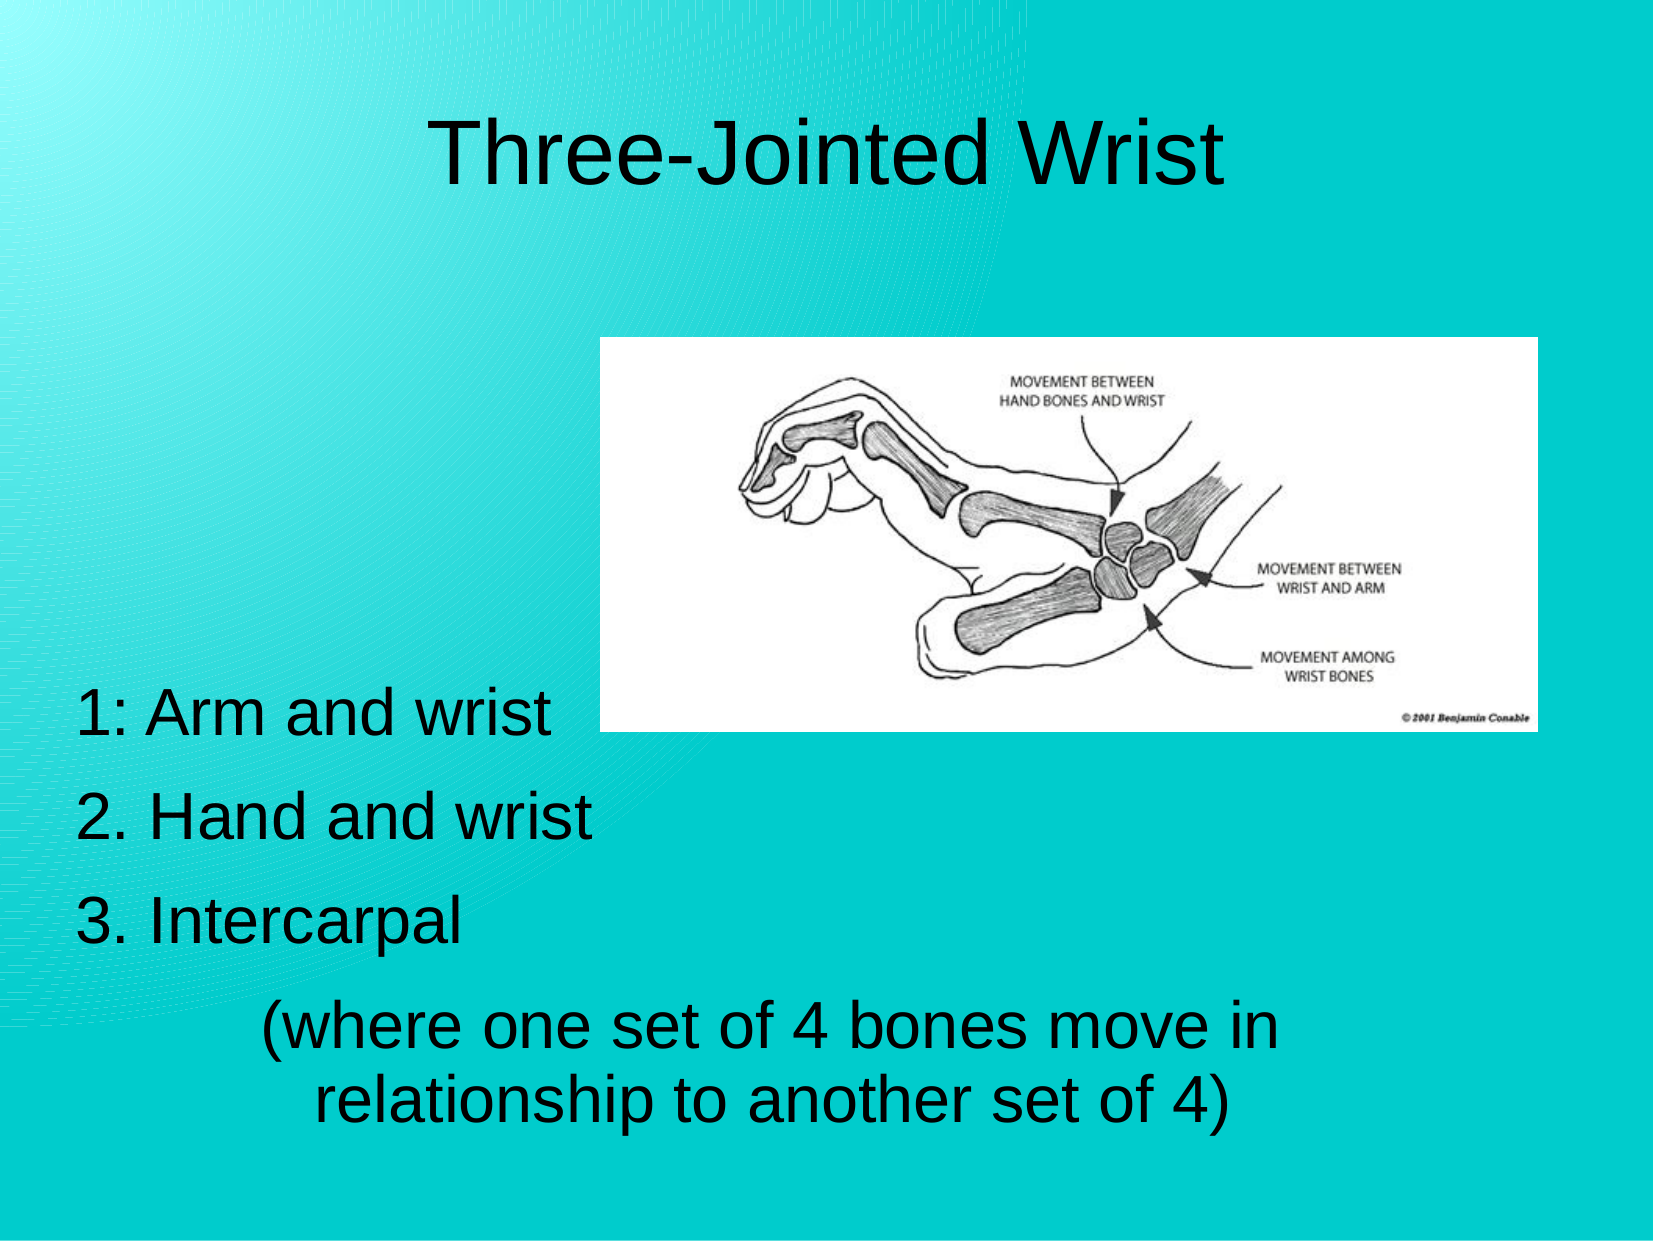

# Three-Jointed Wrist
1: Arm and wrist
2. Hand and wrist
3. Intercarpal
 (where one set of 4 bones move in relationship to another set of 4)